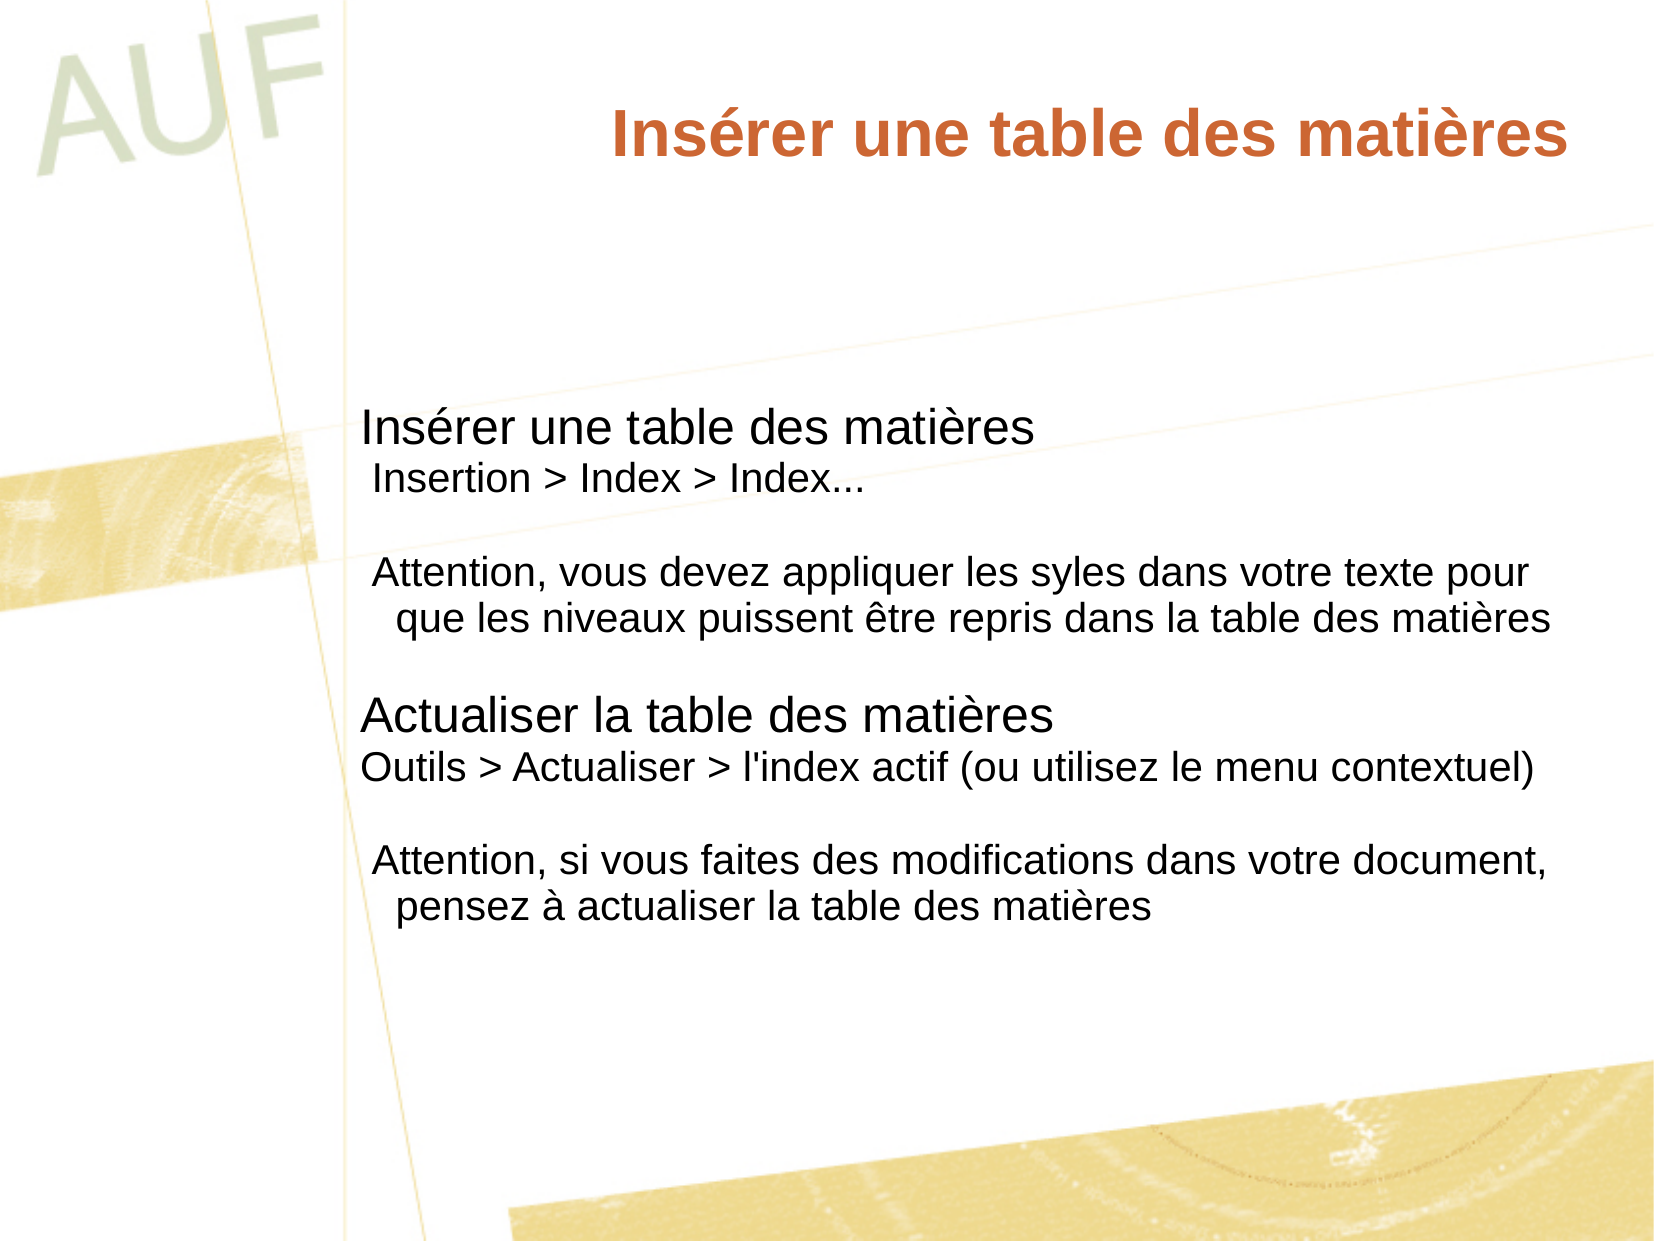

# Insérer une table des matières
Insérer une table des matières
 Insertion > Index > Index...
 Attention, vous devez appliquer les syles dans votre texte pour que les niveaux puissent être repris dans la table des matières
Actualiser la table des matières
Outils > Actualiser > l'index actif (ou utilisez le menu contextuel)
 Attention, si vous faites des modifications dans votre document, pensez à actualiser la table des matières